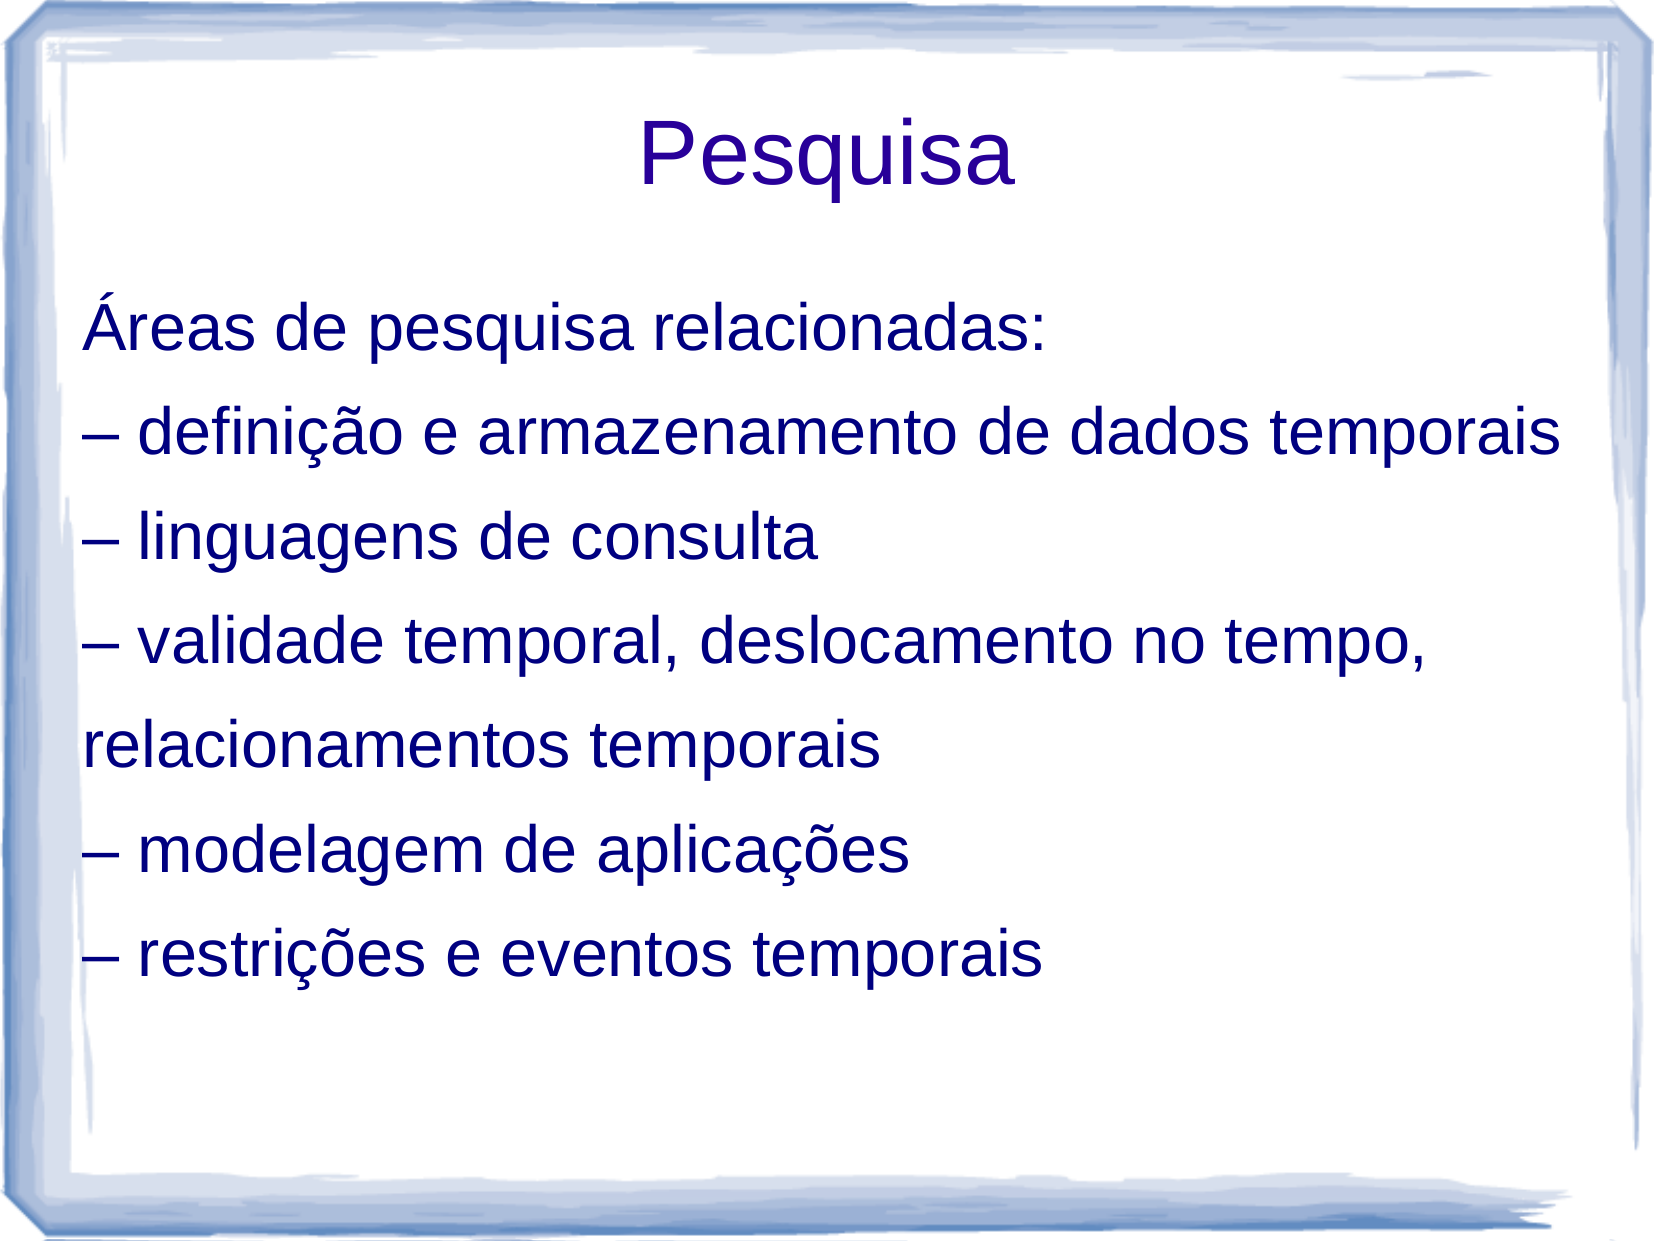

# Pesquisa
Áreas de pesquisa relacionadas:
– definição e armazenamento de dados temporais
– linguagens de consulta
– validade temporal, deslocamento no tempo,
relacionamentos temporais
– modelagem de aplicações
– restrições e eventos temporais